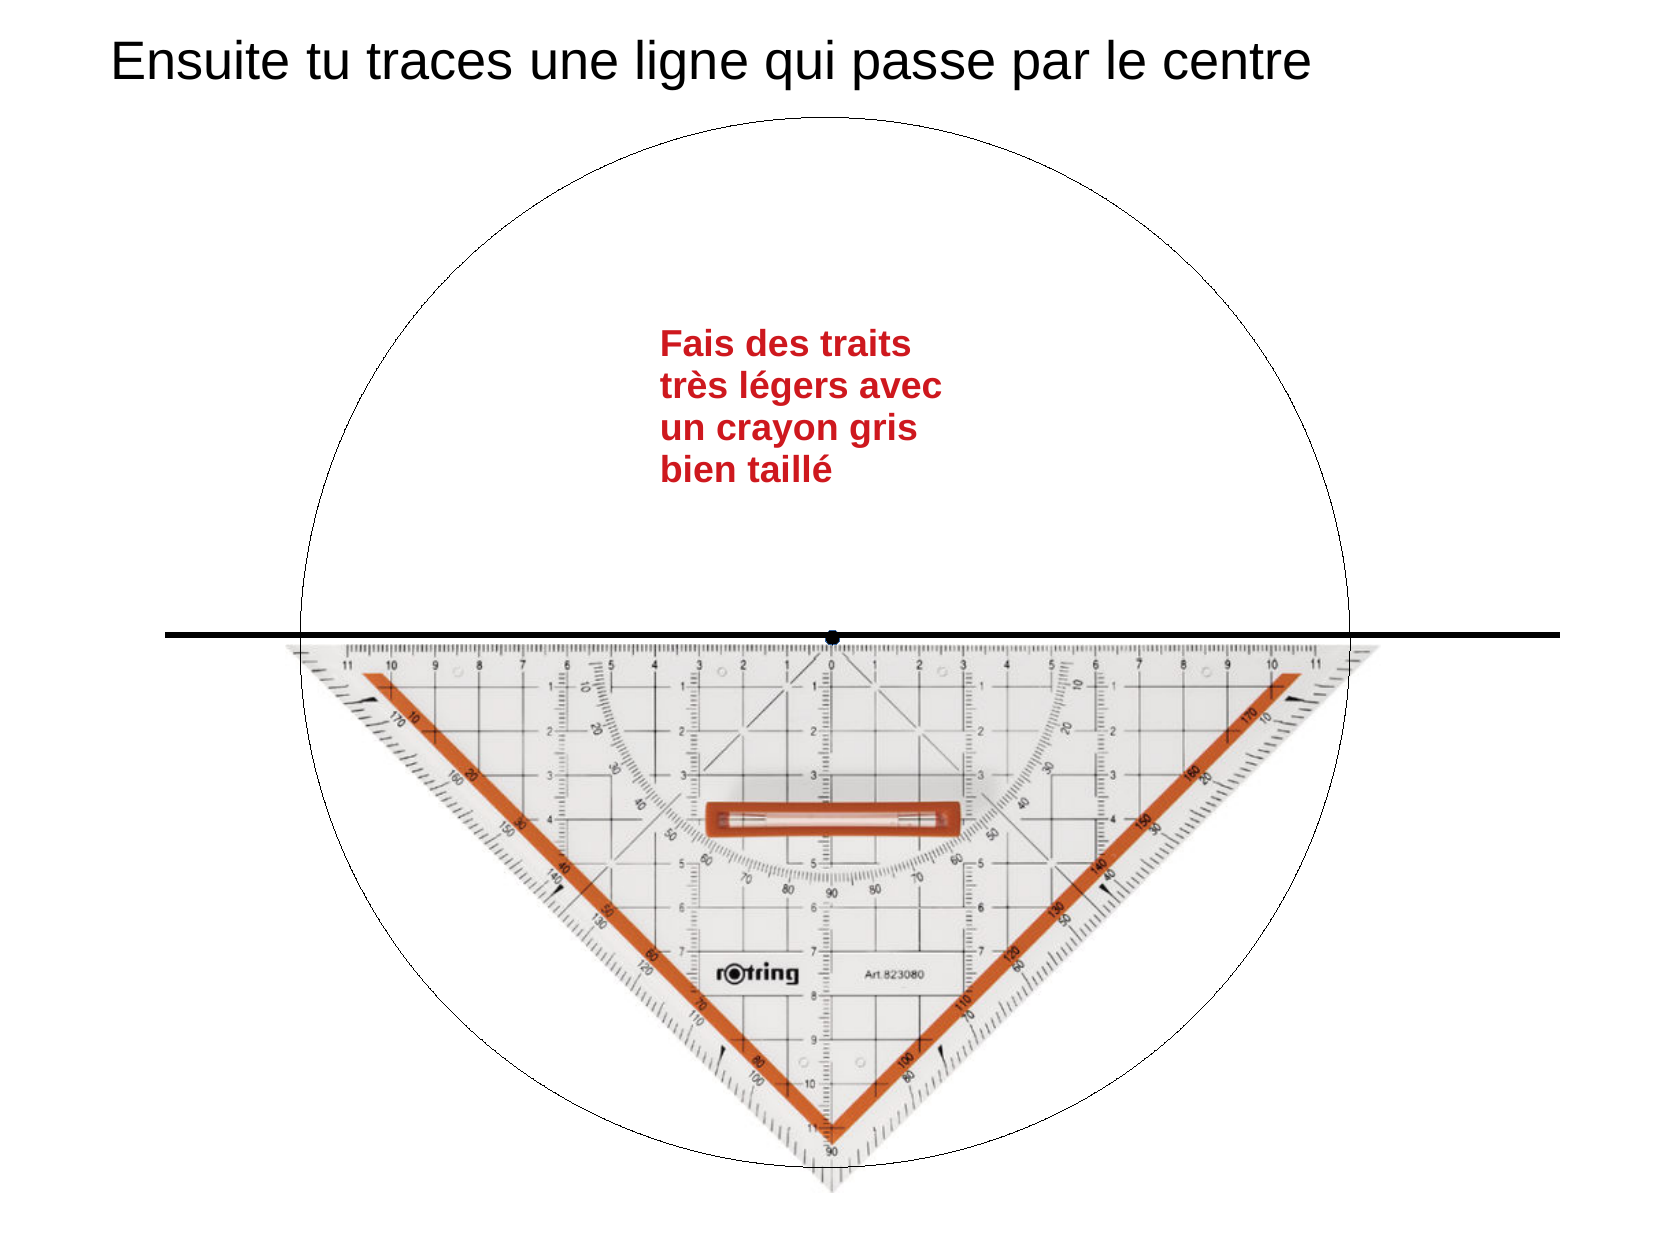

# Ensuite tu traces une ligne qui passe par le centre
Fais des traits très légers avec un crayon gris bien taillé